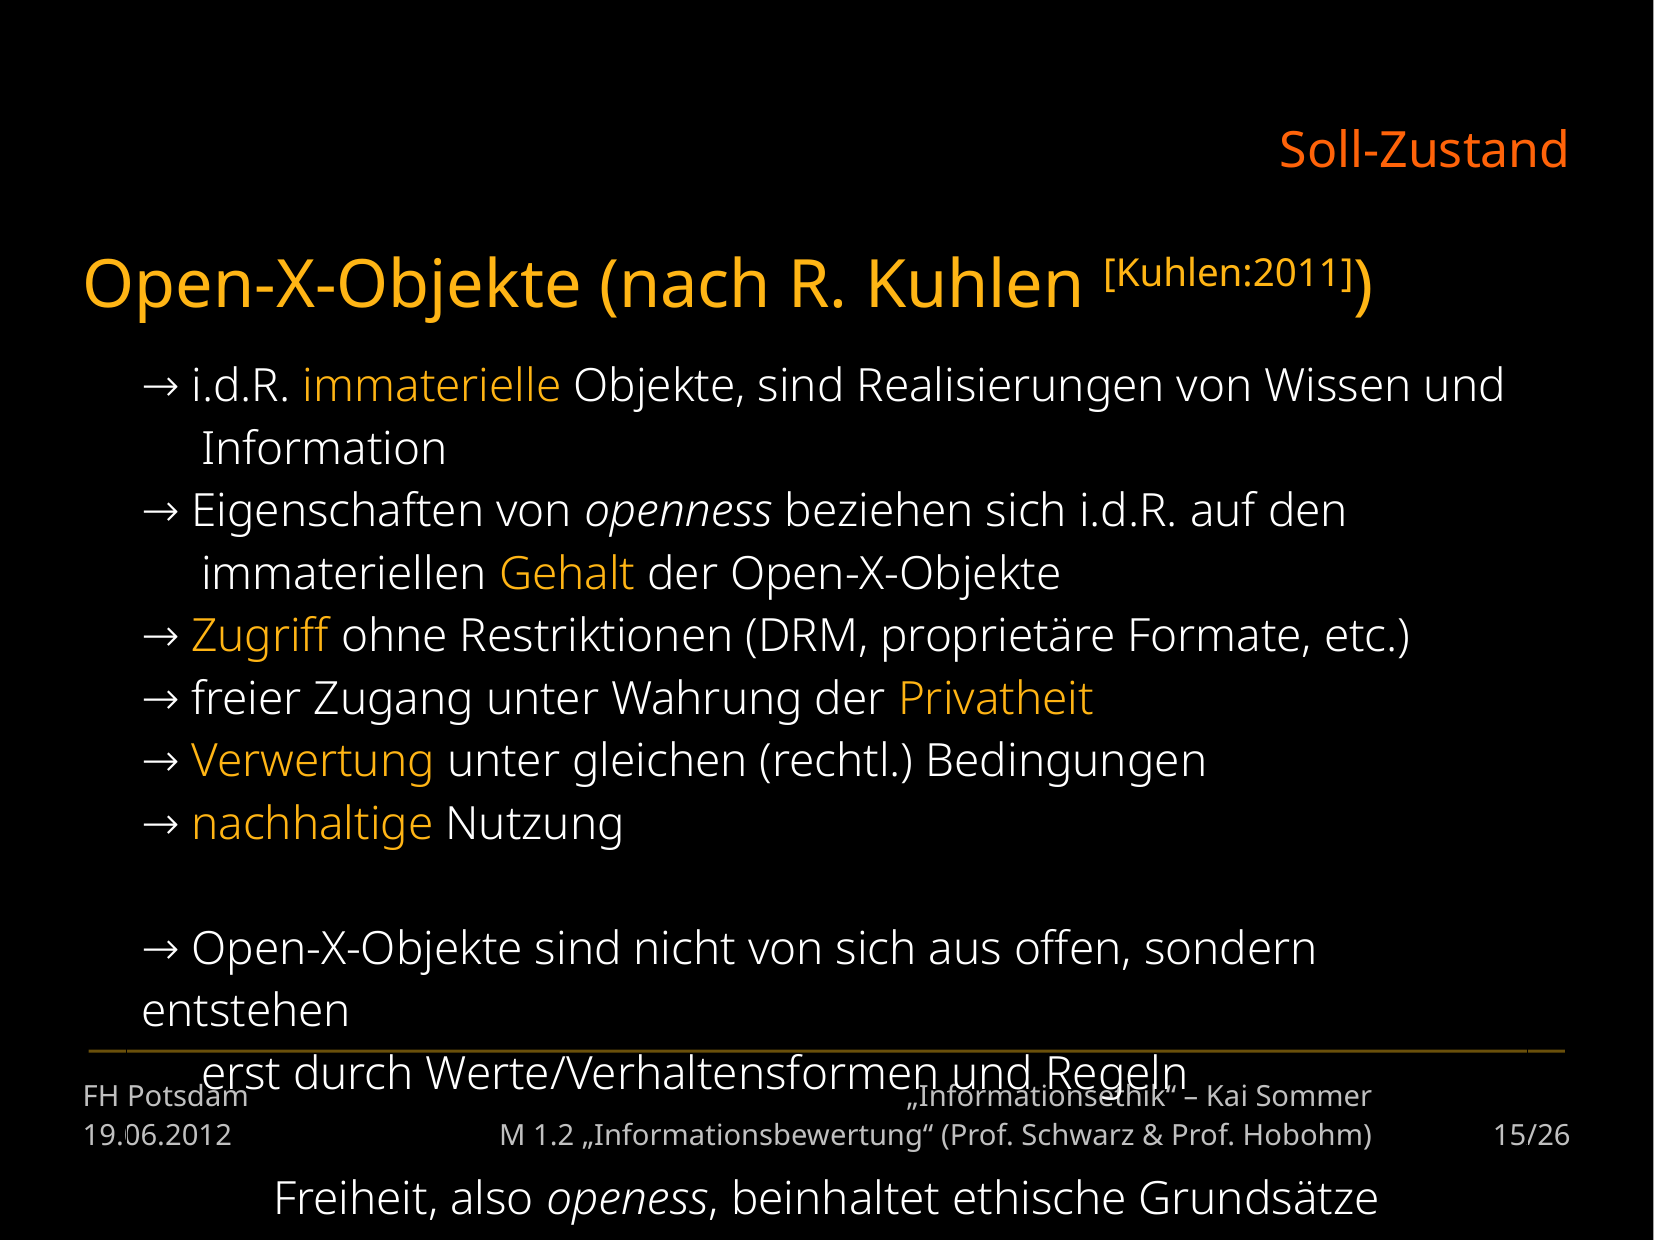

# Soll-Zustand
Open-X-Objekte (nach R. Kuhlen [Kuhlen:2011])
→ i.d.R. immaterielle Objekte, sind Realisierungen von Wissen und
 Information
→ Eigenschaften von openness beziehen sich i.d.R. auf den
 immateriellen Gehalt der Open-X-Objekte
→ Zugriff ohne Restriktionen (DRM, proprietäre Formate, etc.)
→ freier Zugang unter Wahrung der Privatheit
→ Verwertung unter gleichen (rechtl.) Bedingungen
→ nachhaltige Nutzung
→ Open-X-Objekte sind nicht von sich aus offen, sondern entstehen
 erst durch Werte/Verhaltensformen und Regeln
Freiheit, also openess, beinhaltet ethische Grundsätze
15